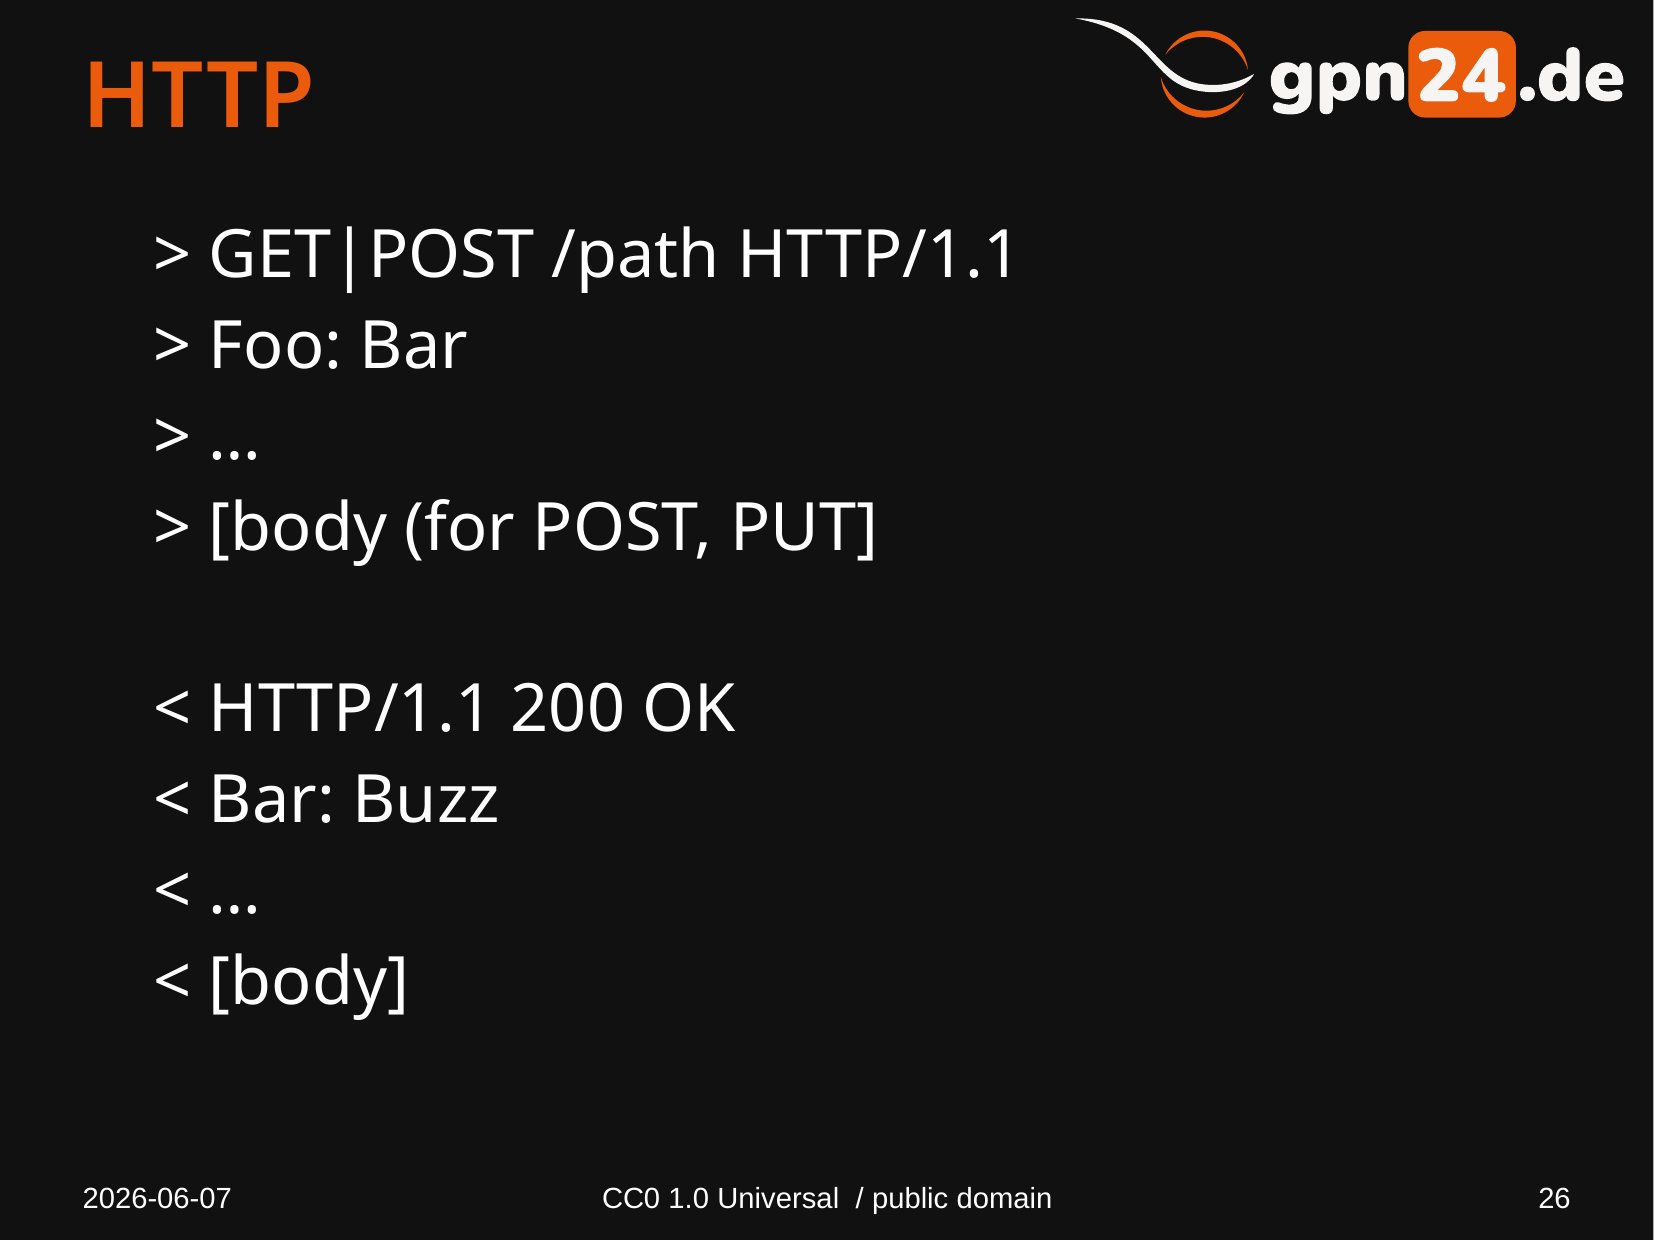

# HTTP
> GET|POST /path HTTP/1.1
> Foo: Bar
> …
> [body (for POST, PUT]
< HTTP/1.1 200 OK
< Bar: Buzz
< …
< [body]
2026-06-07
CC0 1.0 Universal / public domain
26